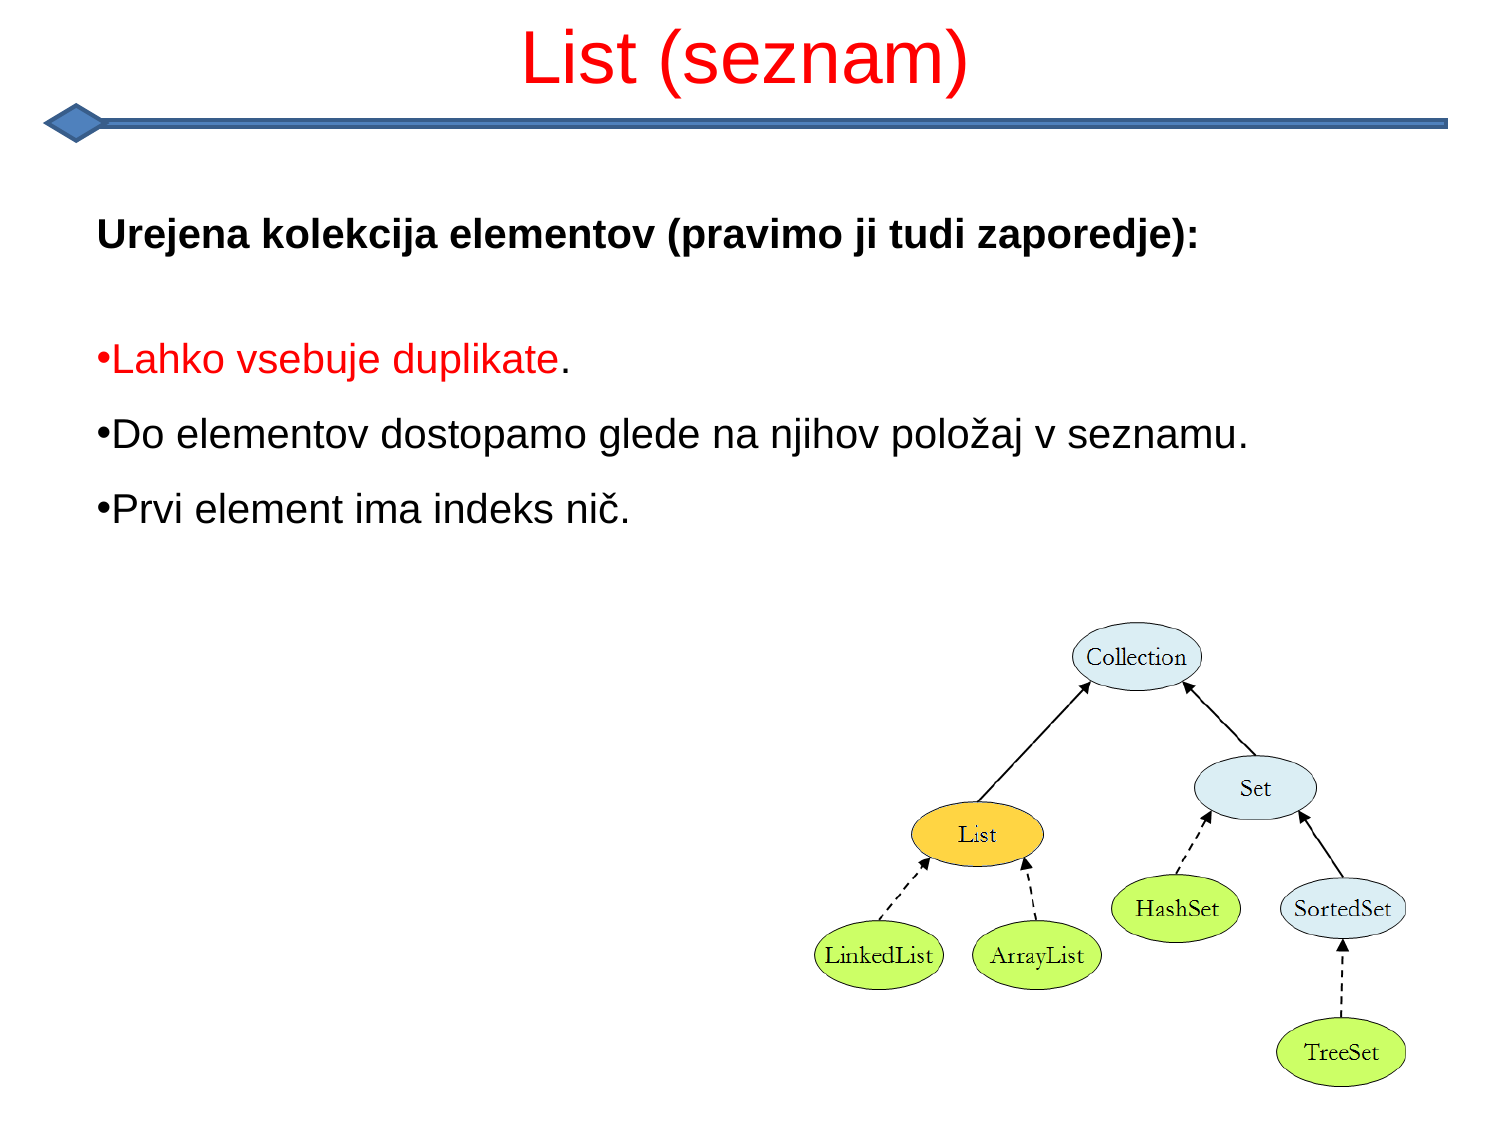

# List (seznam)
Urejena kolekcija elementov (pravimo ji tudi zaporedje):
Lahko vsebuje duplikate.
Do elementov dostopamo glede na njihov položaj v seznamu.
Prvi element ima indeks nič.